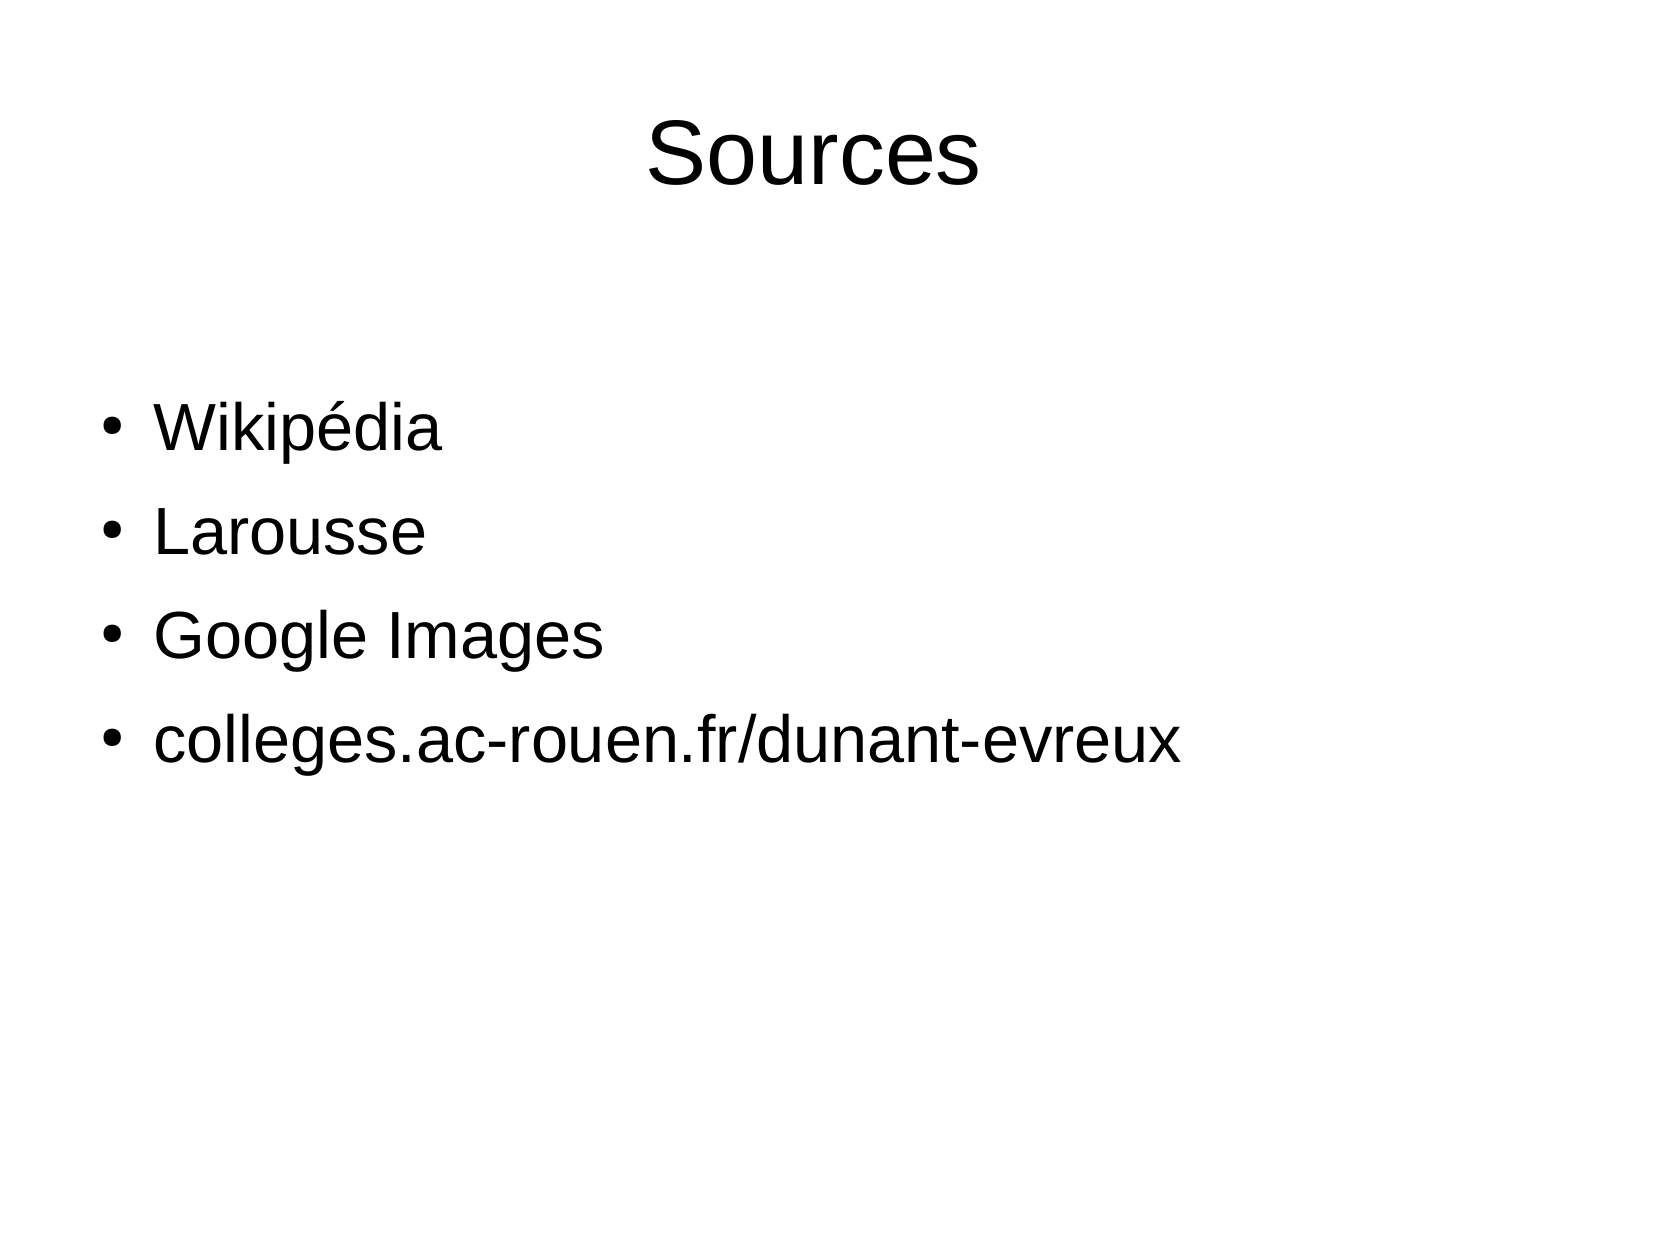

# Sources
Wikipédia
Larousse
Google Images
colleges.ac-rouen.fr/dunant-evreux